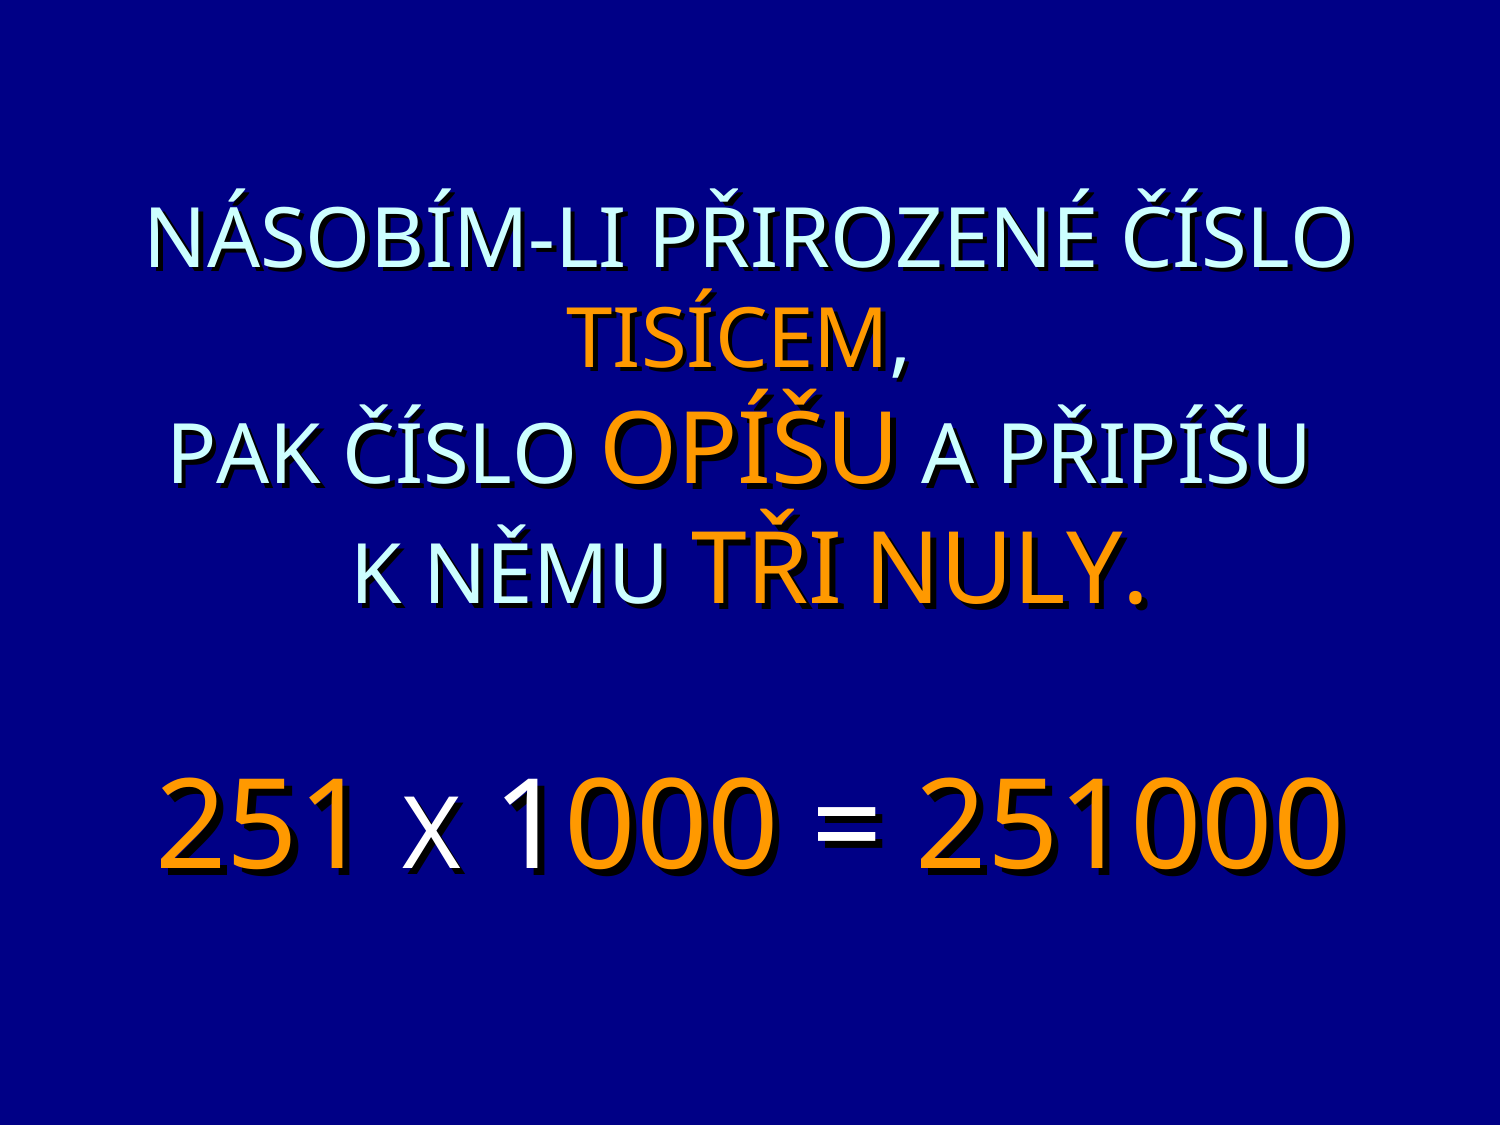

# NÁSOBÍM-LI PŘIROZENÉ ČÍSLO TISÍCEM, PAK ČÍSLO OPÍŠU A PŘIPÍŠU K NĚMU TŘI NULY. 251 X 1000 = 251000